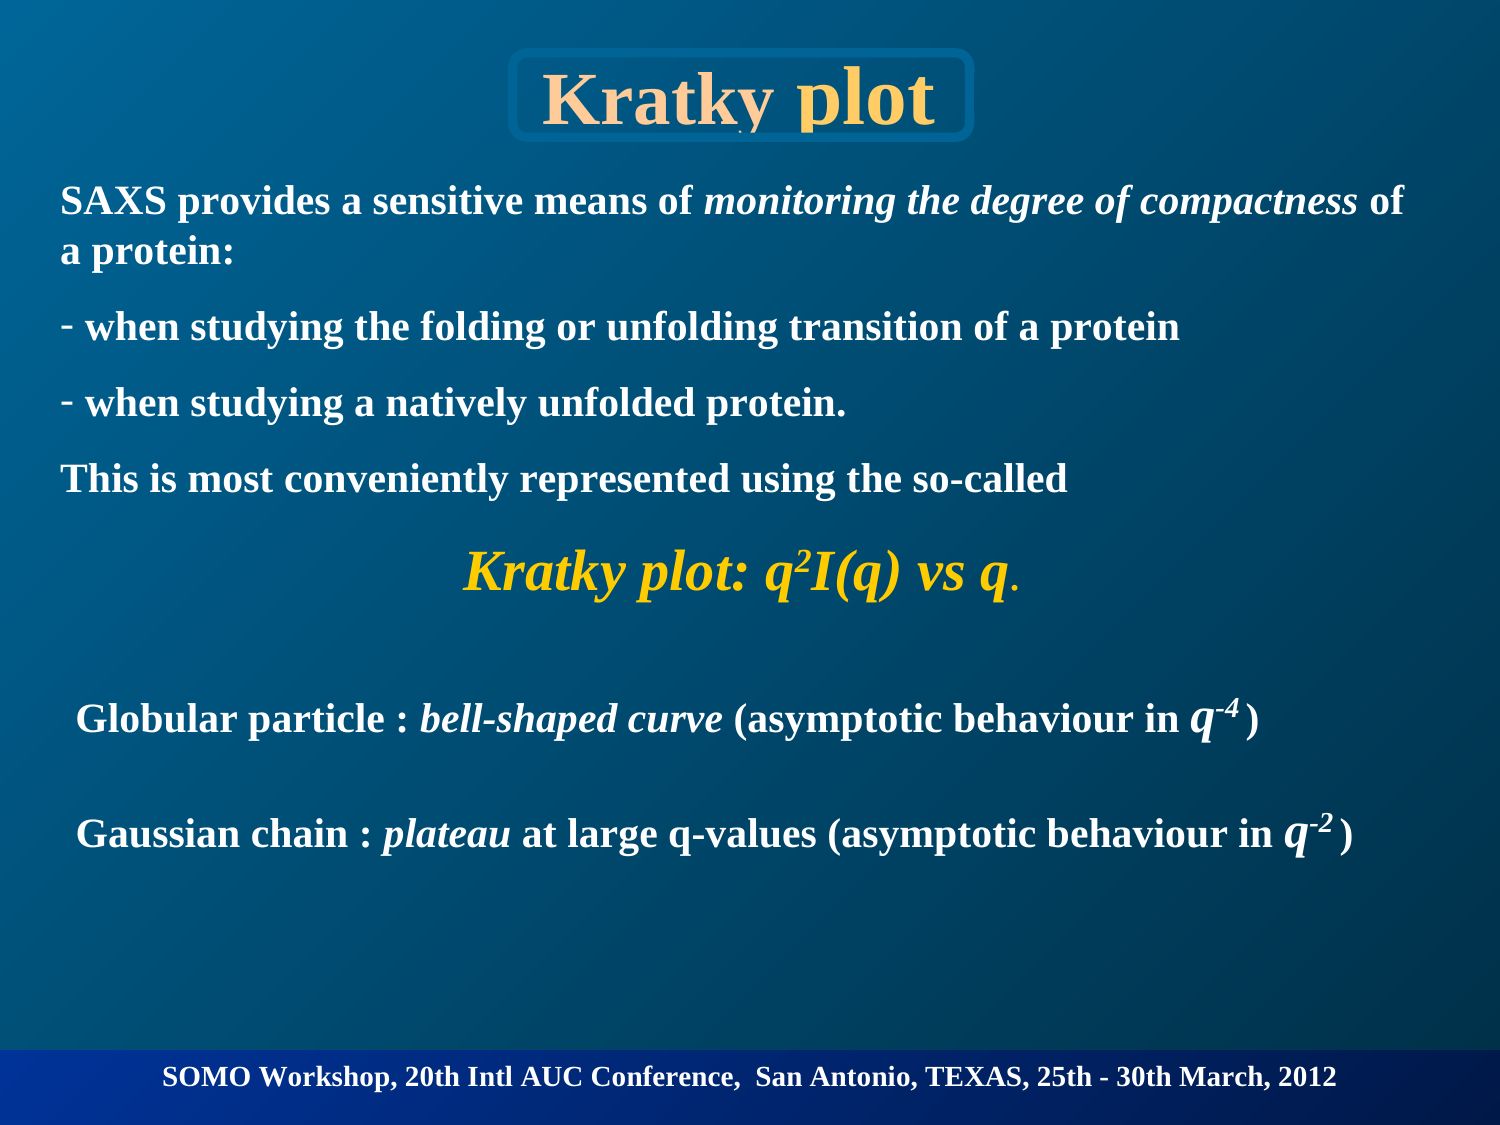

Kratky plot
SAXS provides a sensitive means of monitoring the degree of compactness of a protein:
 when studying the folding or unfolding transition of a protein
 when studying a natively unfolded protein.
This is most conveniently represented using the so-called
Kratky plot: q2I(q) vs q.
Globular particle : bell-shaped curve (asymptotic behaviour in q-4 )
Gaussian chain : plateau at large q-values (asymptotic behaviour in q-2 )
SOMO Workshop, 20th Intl AUC Conference, San Antonio, TEXAS, 25th - 30th March, 2012